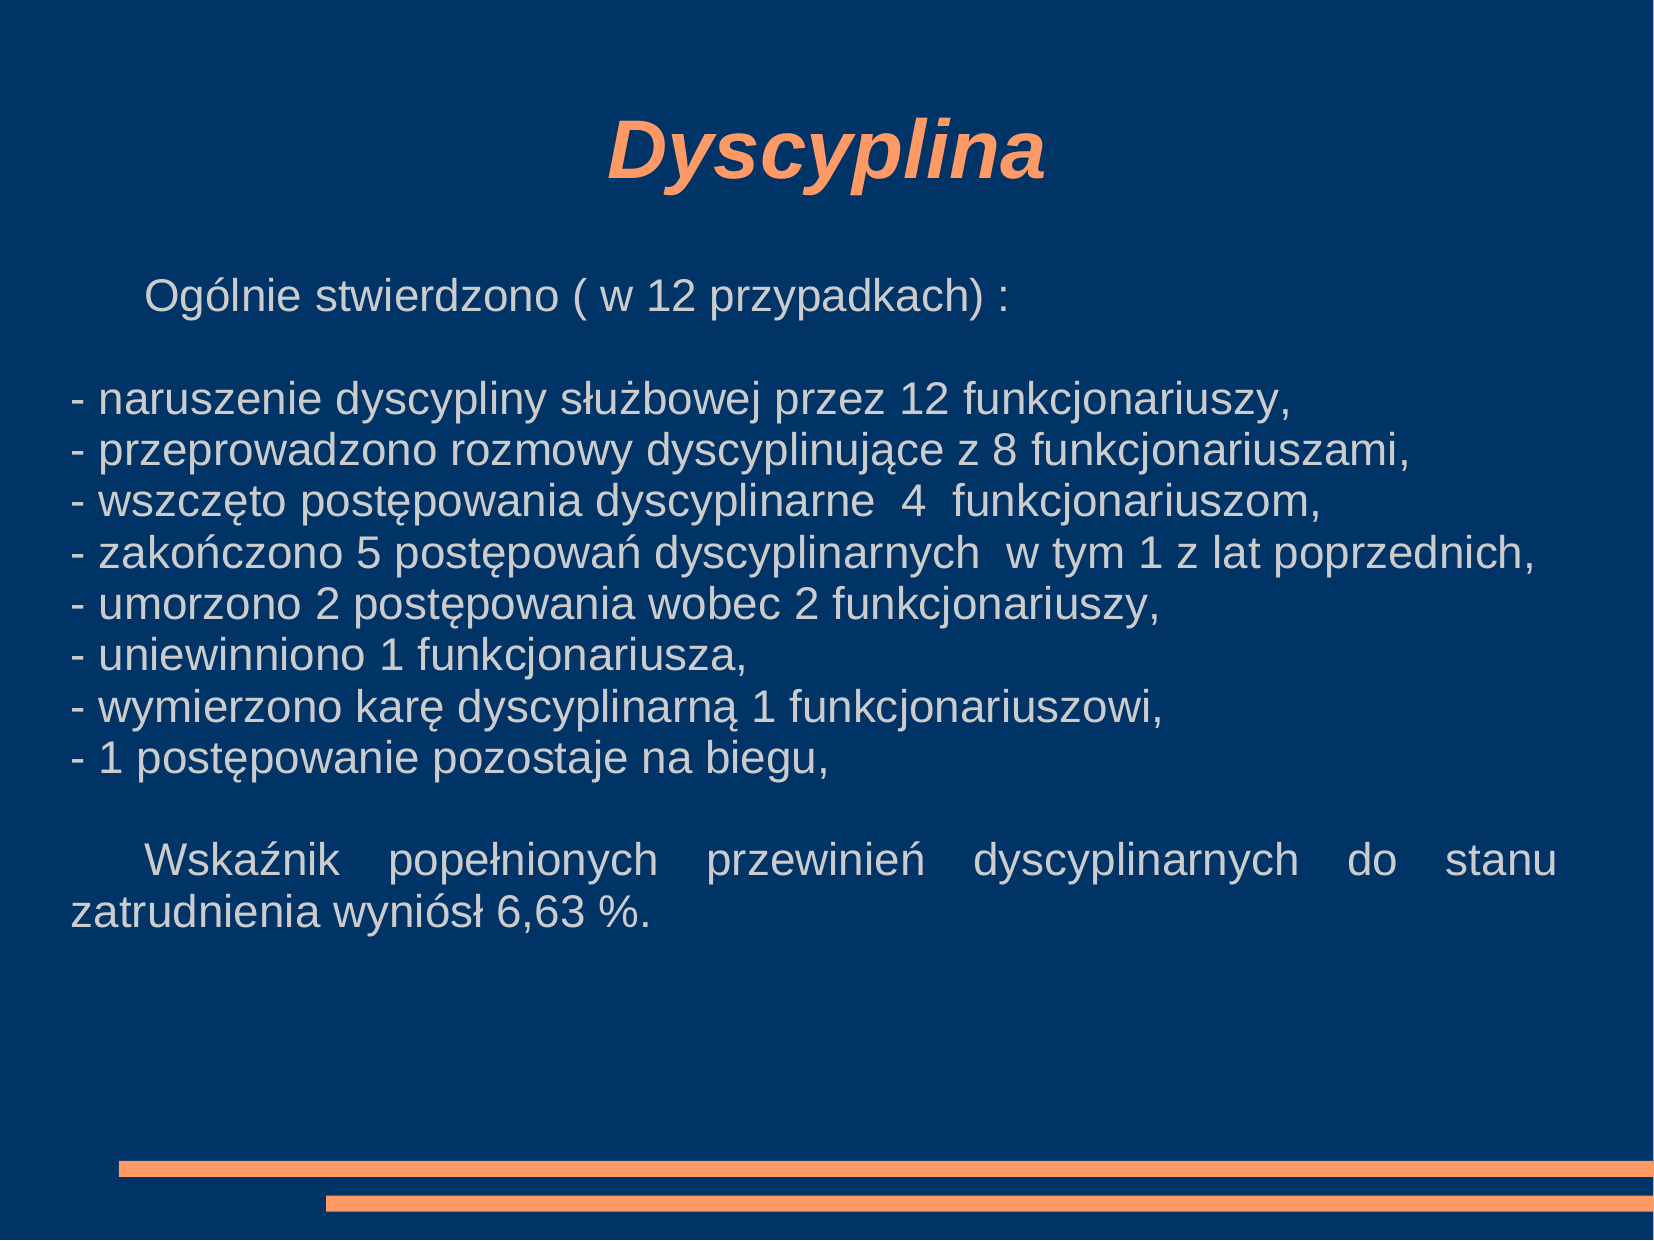

# Dyscyplina
	Ogólnie stwierdzono ( w 12 przypadkach) :
- naruszenie dyscypliny służbowej przez 12 funkcjonariuszy,
- przeprowadzono rozmowy dyscyplinujące z 8 funkcjonariuszami,
- wszczęto postępowania dyscyplinarne 4 funkcjonariuszom,
- zakończono 5 postępowań dyscyplinarnych w tym 1 z lat poprzednich,
- umorzono 2 postępowania wobec 2 funkcjonariuszy,
- uniewinniono 1 funkcjonariusza,
- wymierzono karę dyscyplinarną 1 funkcjonariuszowi,
- 1 postępowanie pozostaje na biegu,
	Wskaźnik popełnionych przewinień dyscyplinarnych do stanu zatrudnienia wyniósł 6,63 %.